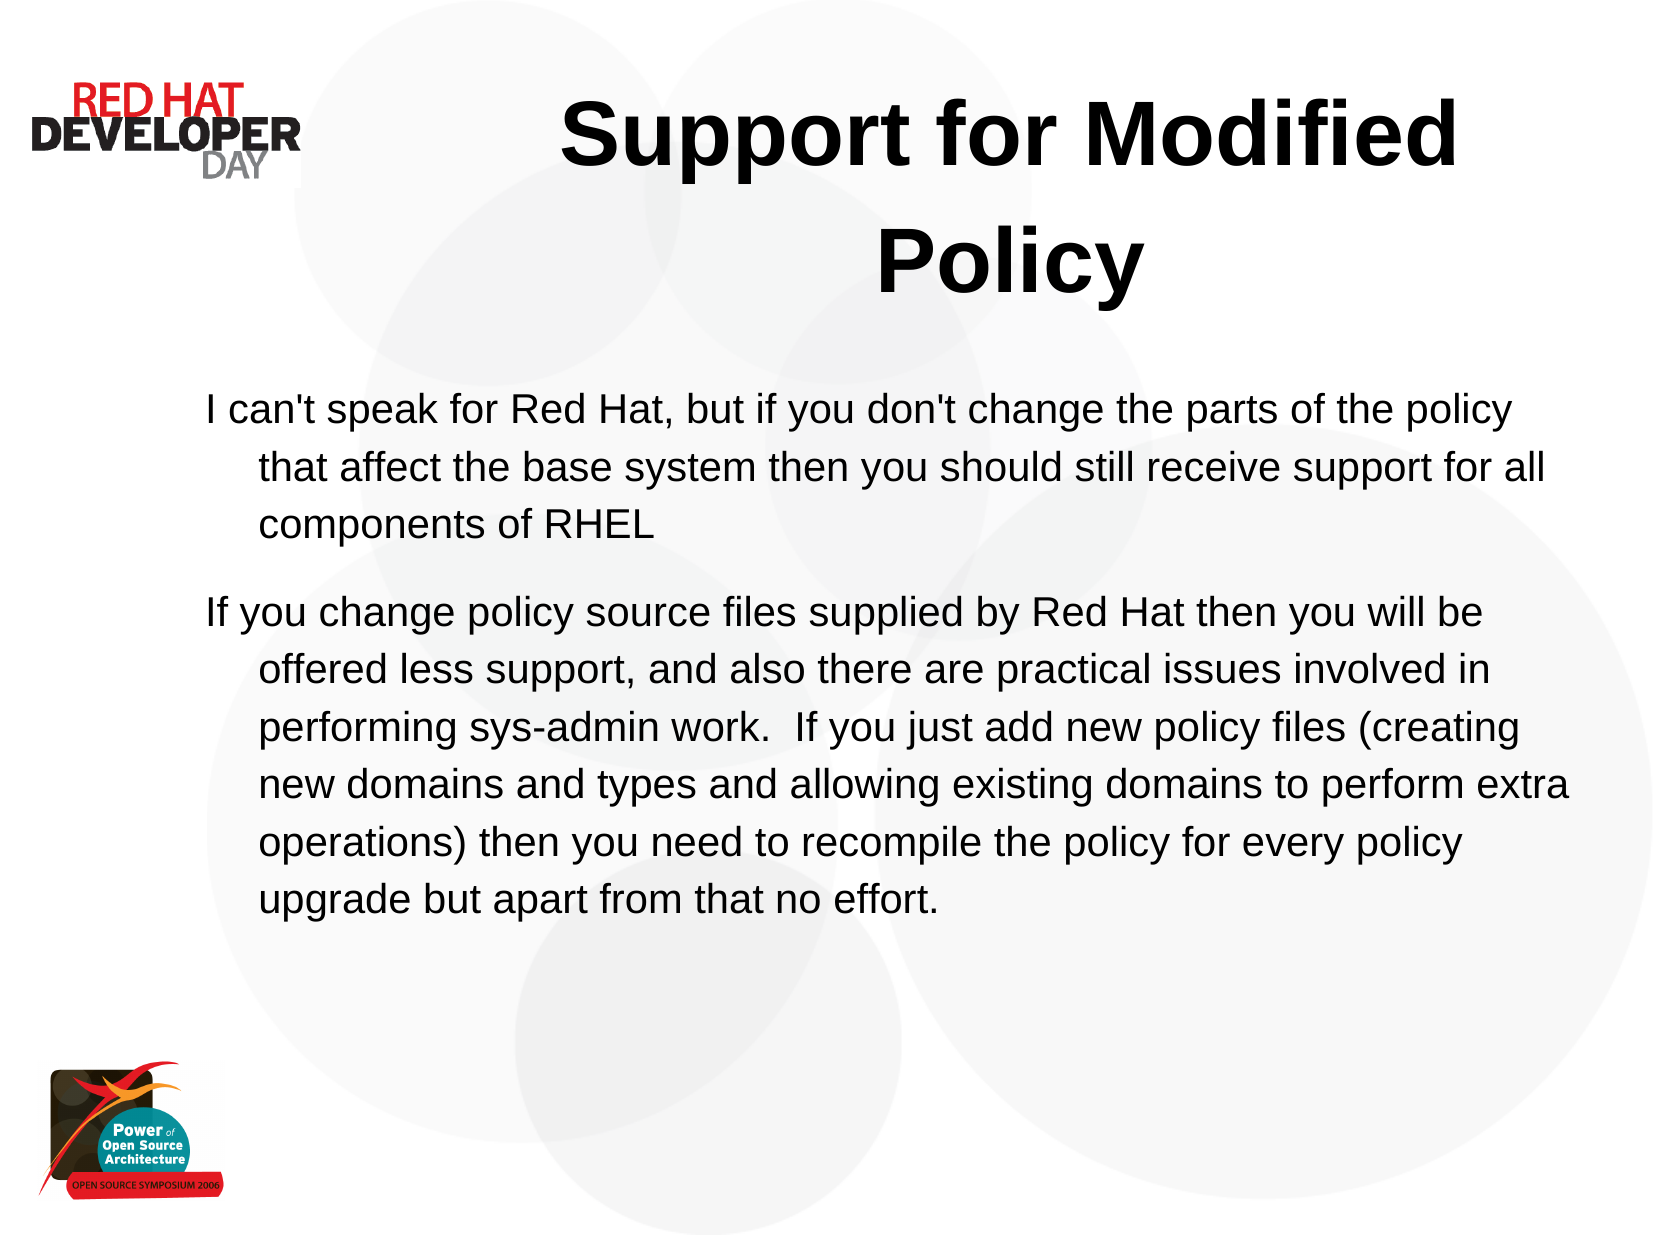

# Support for Modified Policy
I can't speak for Red Hat, but if you don't change the parts of the policy that affect the base system then you should still receive support for all components of RHEL
If you change policy source files supplied by Red Hat then you will be offered less support, and also there are practical issues involved in performing sys-admin work. If you just add new policy files (creating new domains and types and allowing existing domains to perform extra operations) then you need to recompile the policy for every policy upgrade but apart from that no effort.